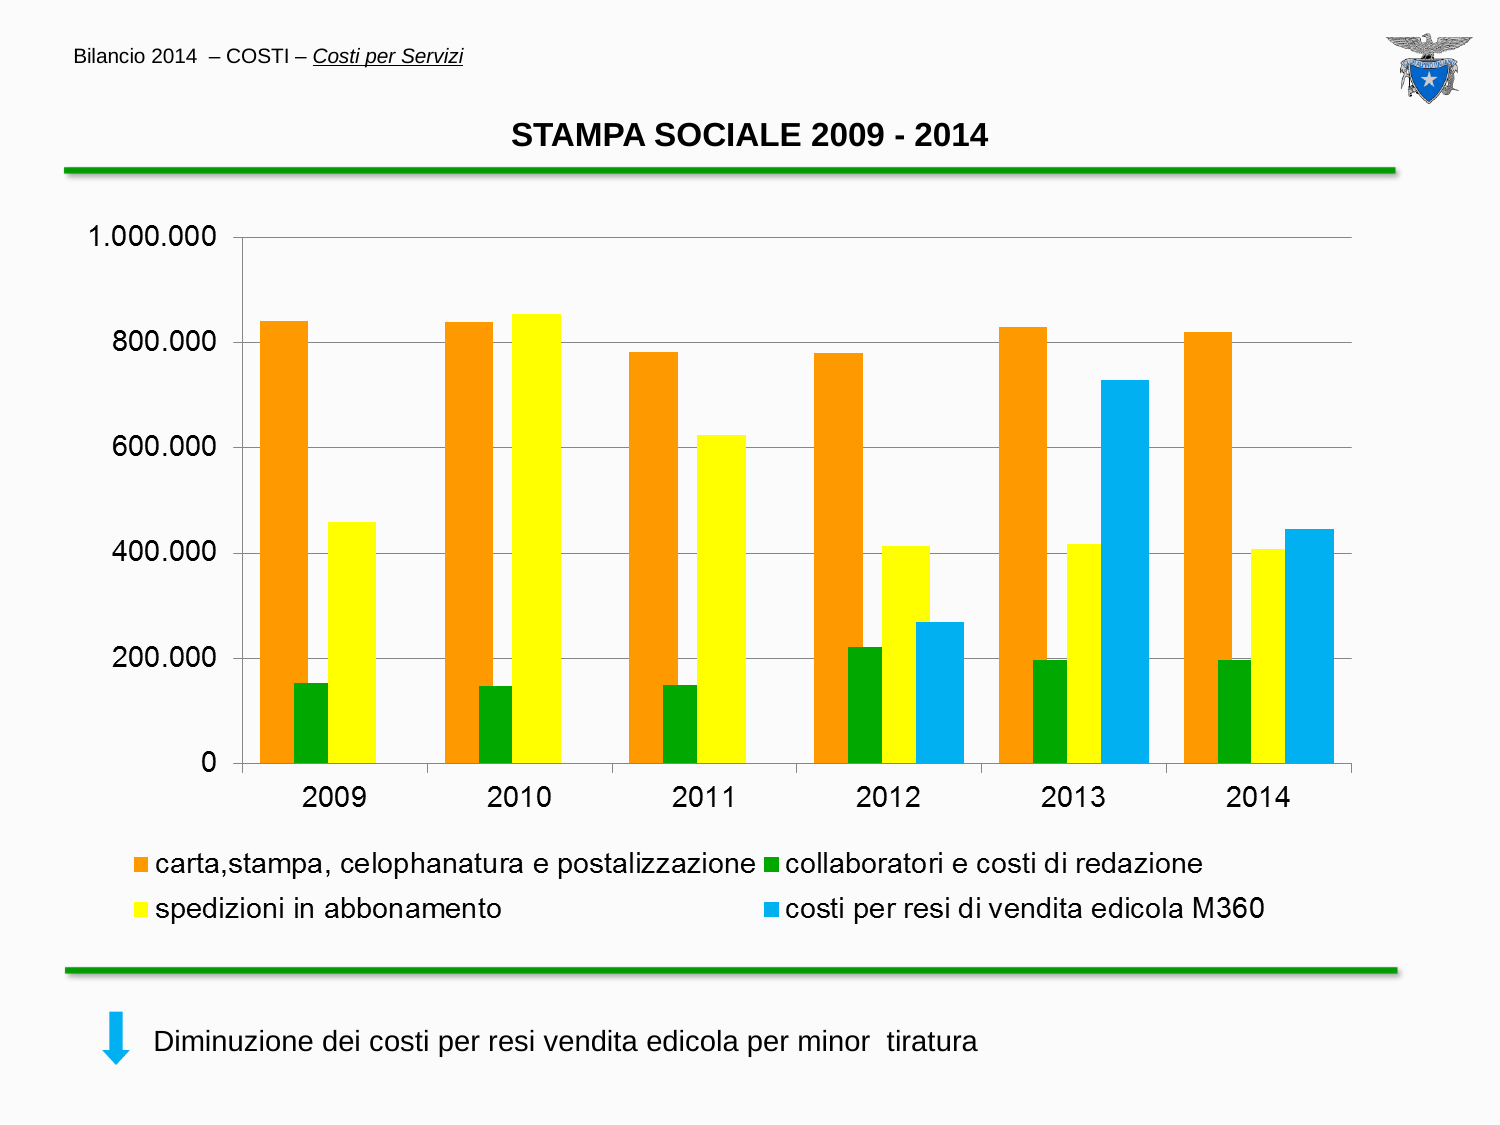

Bilancio 2014 – COSTI – Costi per Servizi
STAMPA SOCIALE 2009 - 2014
Diminuzione dei costi per resi vendita edicola per minor tiratura